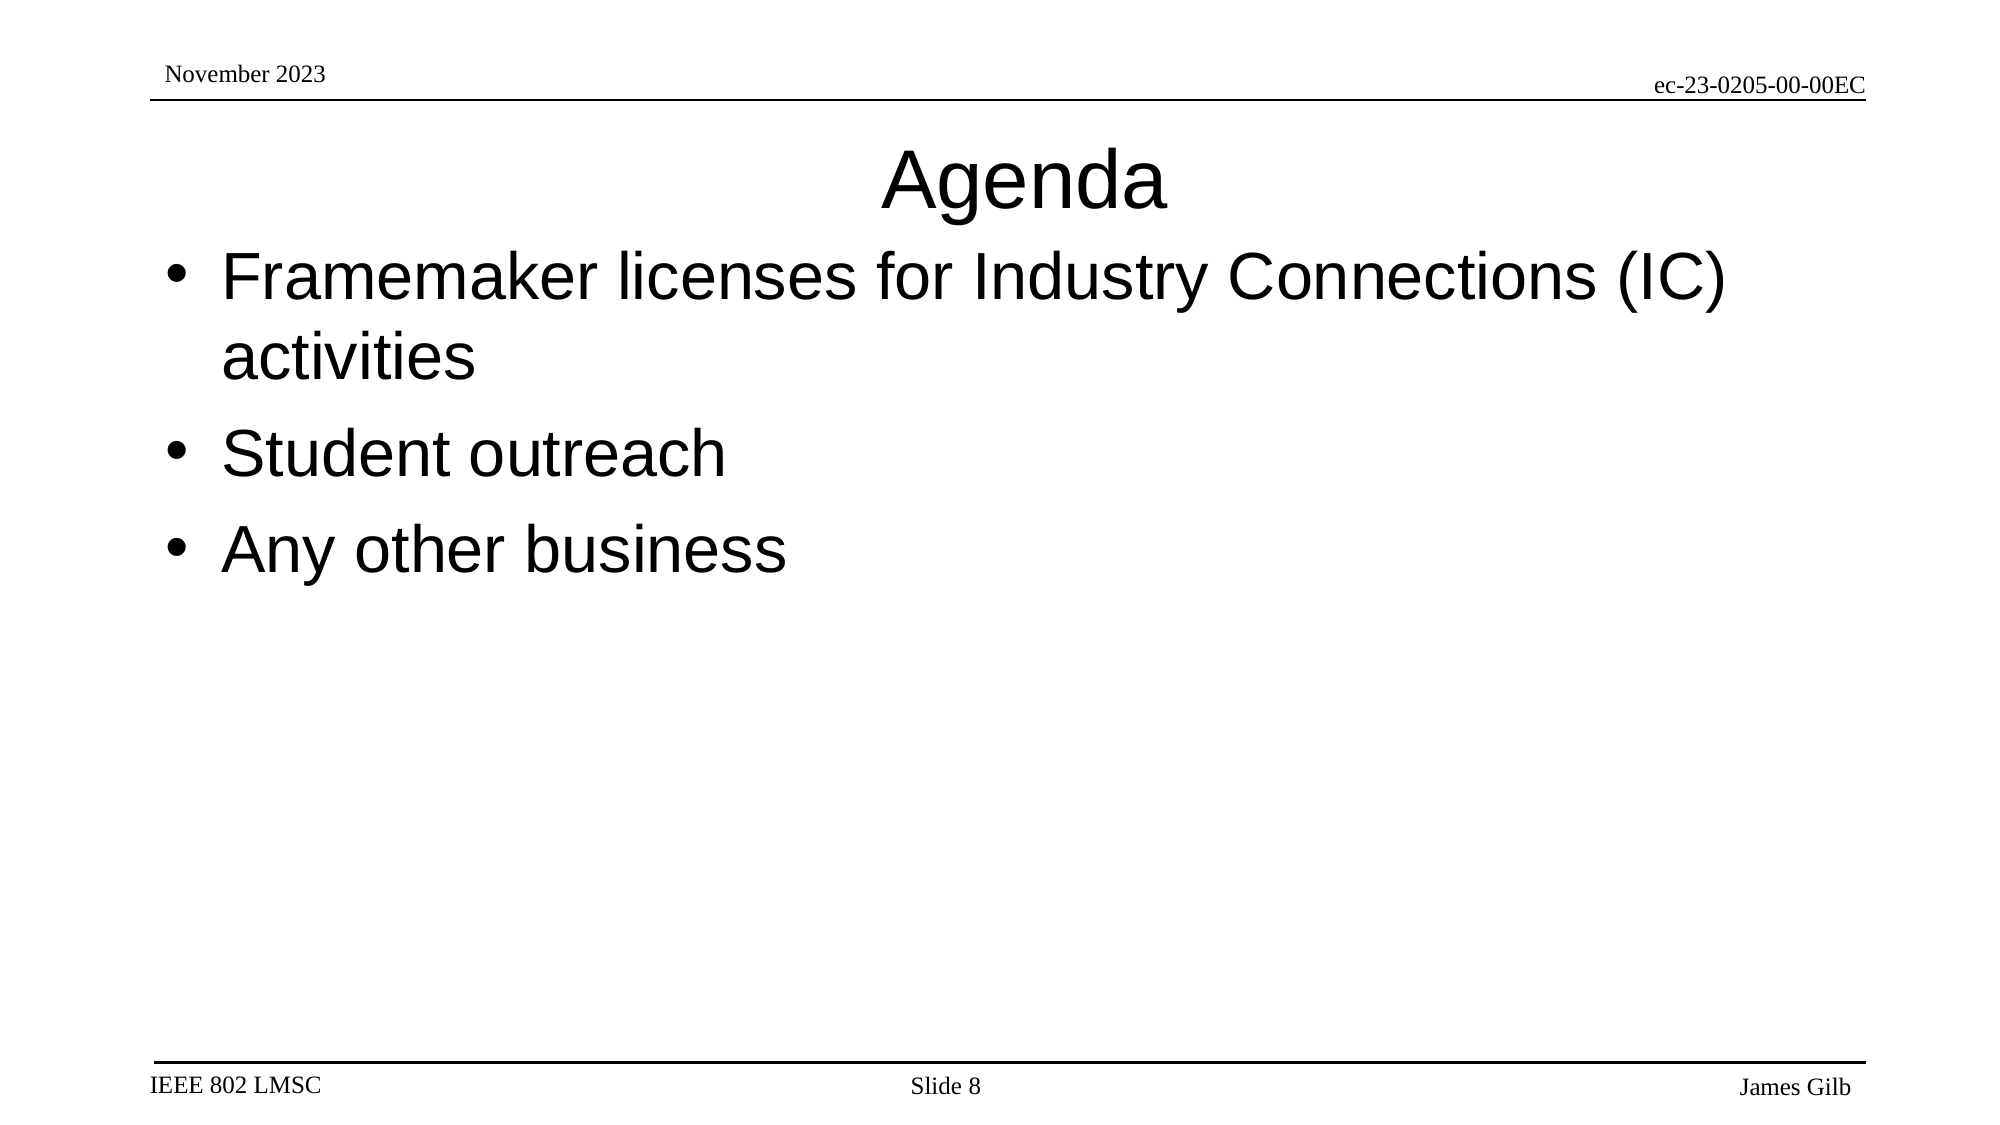

# Agenda
Framemaker licenses for Industry Connections (IC) activities
Student outreach
Any other business
8